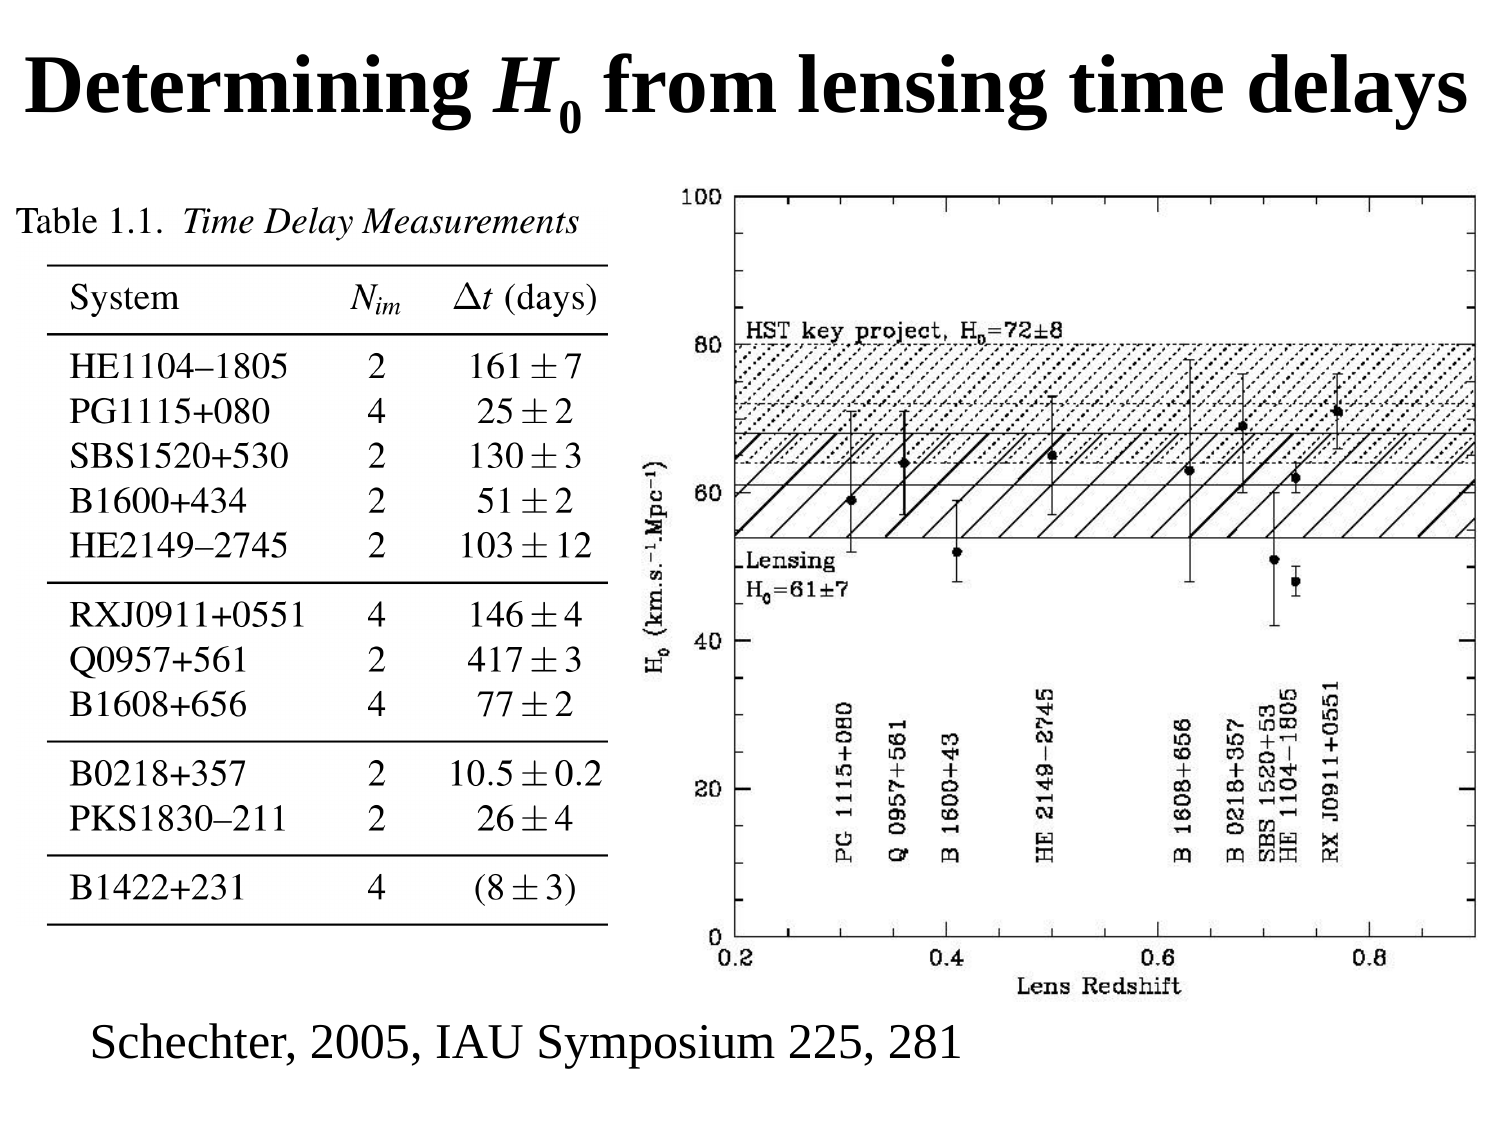

# Determining H0 from lensing time delays
Schechter, 2005, IAU Symposium 225, 281